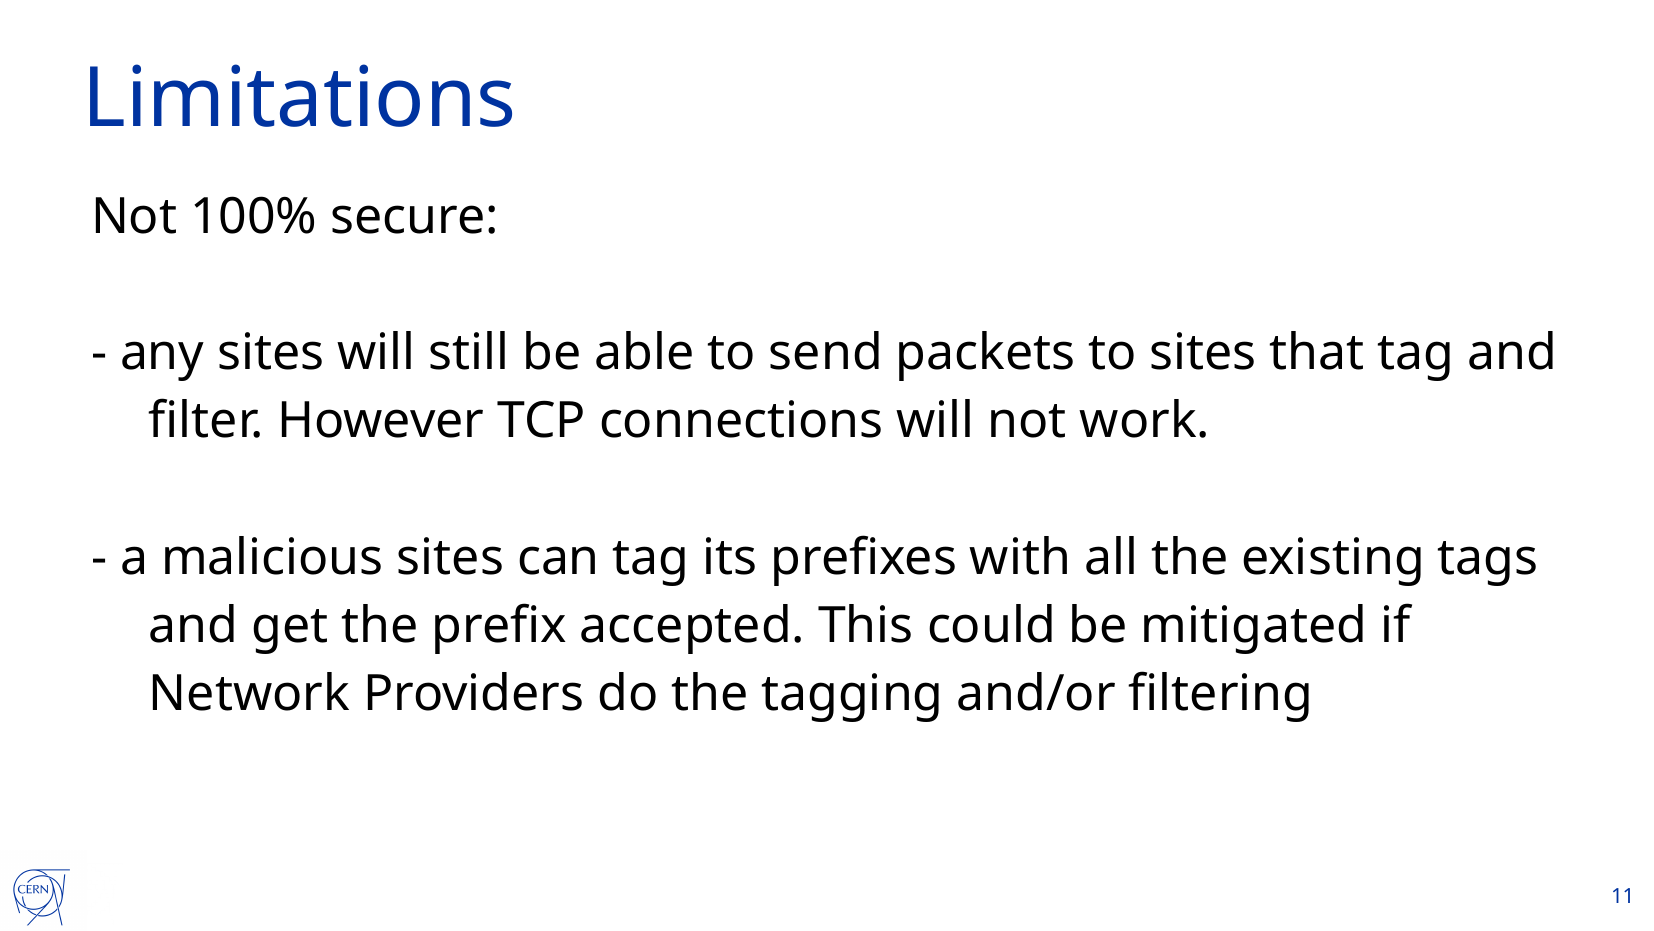

# Limitations
Not 100% secure:
- any sites will still be able to send packets to sites that tag and filter. However TCP connections will not work.
- a malicious sites can tag its prefixes with all the existing tags and get the prefix accepted. This could be mitigated if Network Providers do the tagging and/or filtering